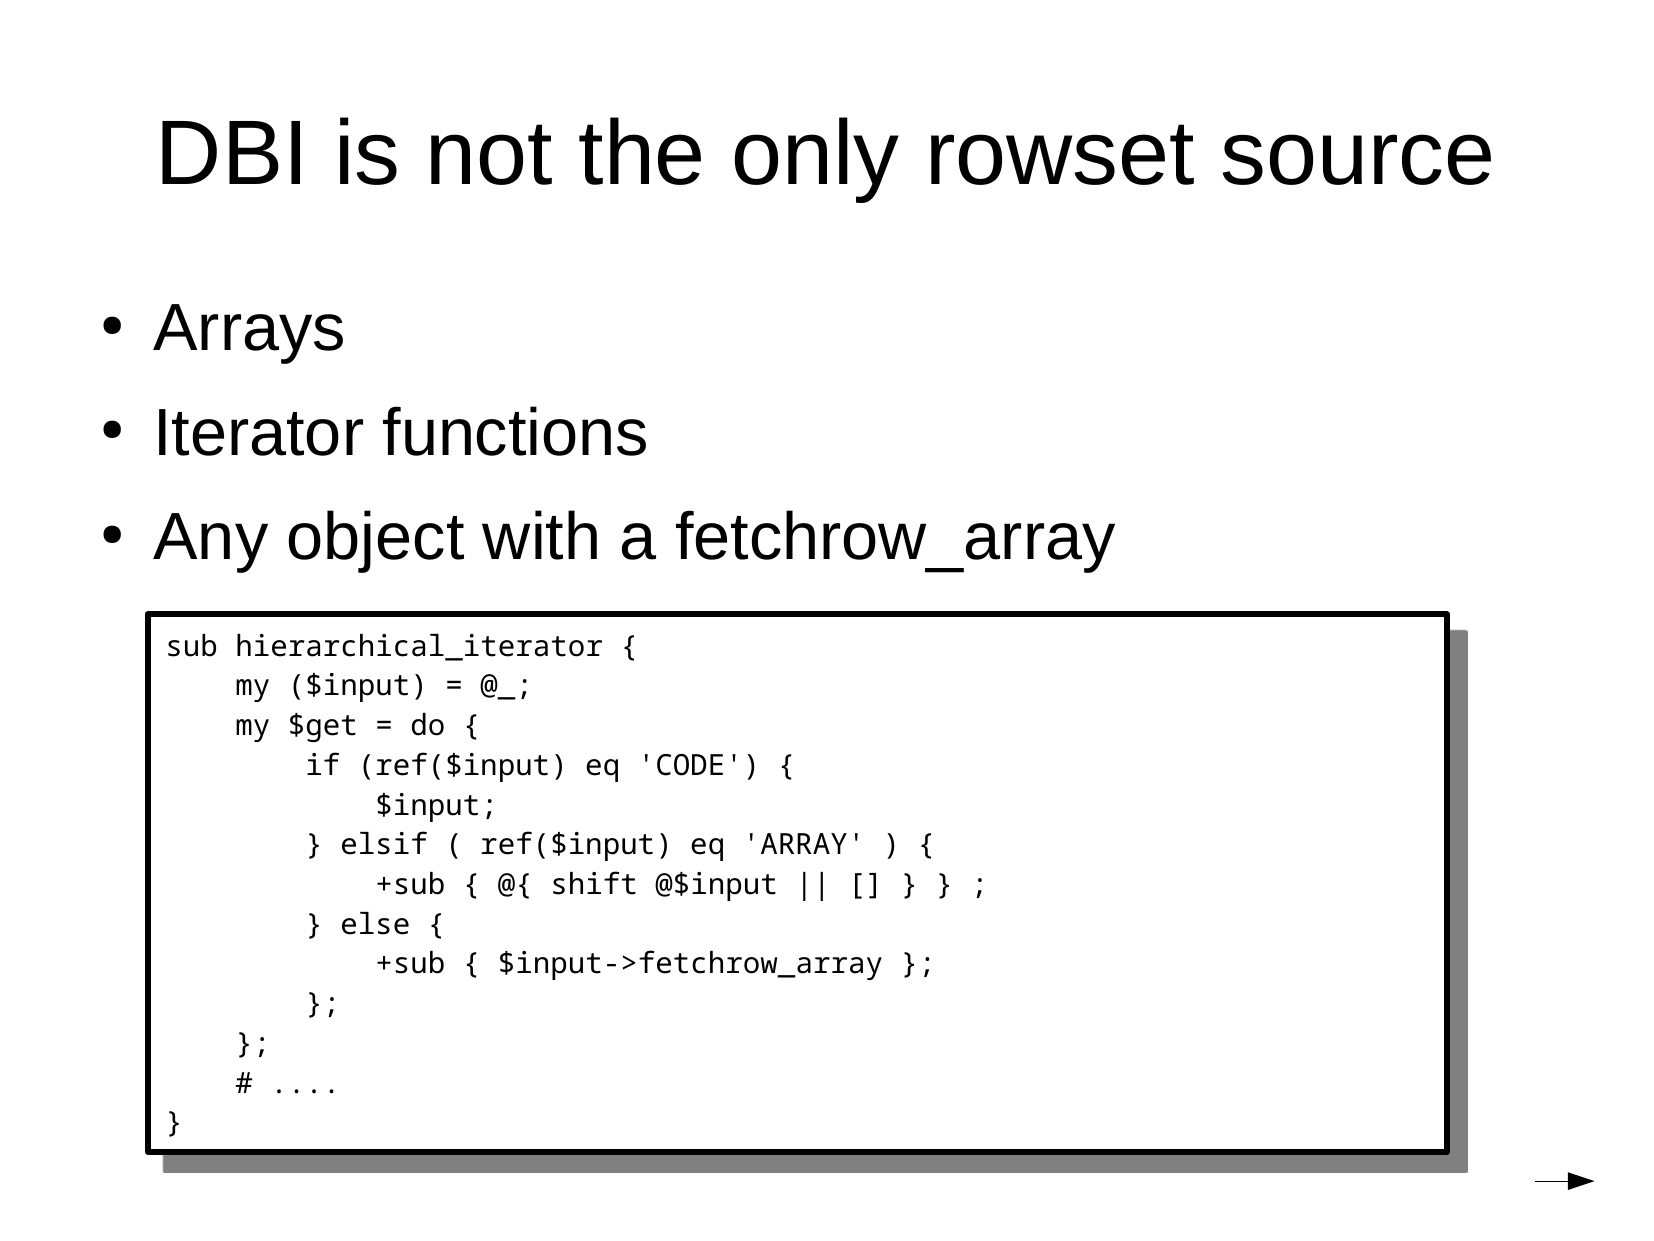

# DBI is not the only rowset source
Arrays
Iterator functions
Any object with a fetchrow_array
sub hierarchical_iterator {
 my ($input) = @_;
 my $get = do {
 if (ref($input) eq 'CODE') {
 $input;
 } elsif ( ref($input) eq 'ARRAY' ) {
 +sub { @{ shift @$input || [] } } ;
 } else {
 +sub { $input->fetchrow_array };
 };
 };
 # ....
}